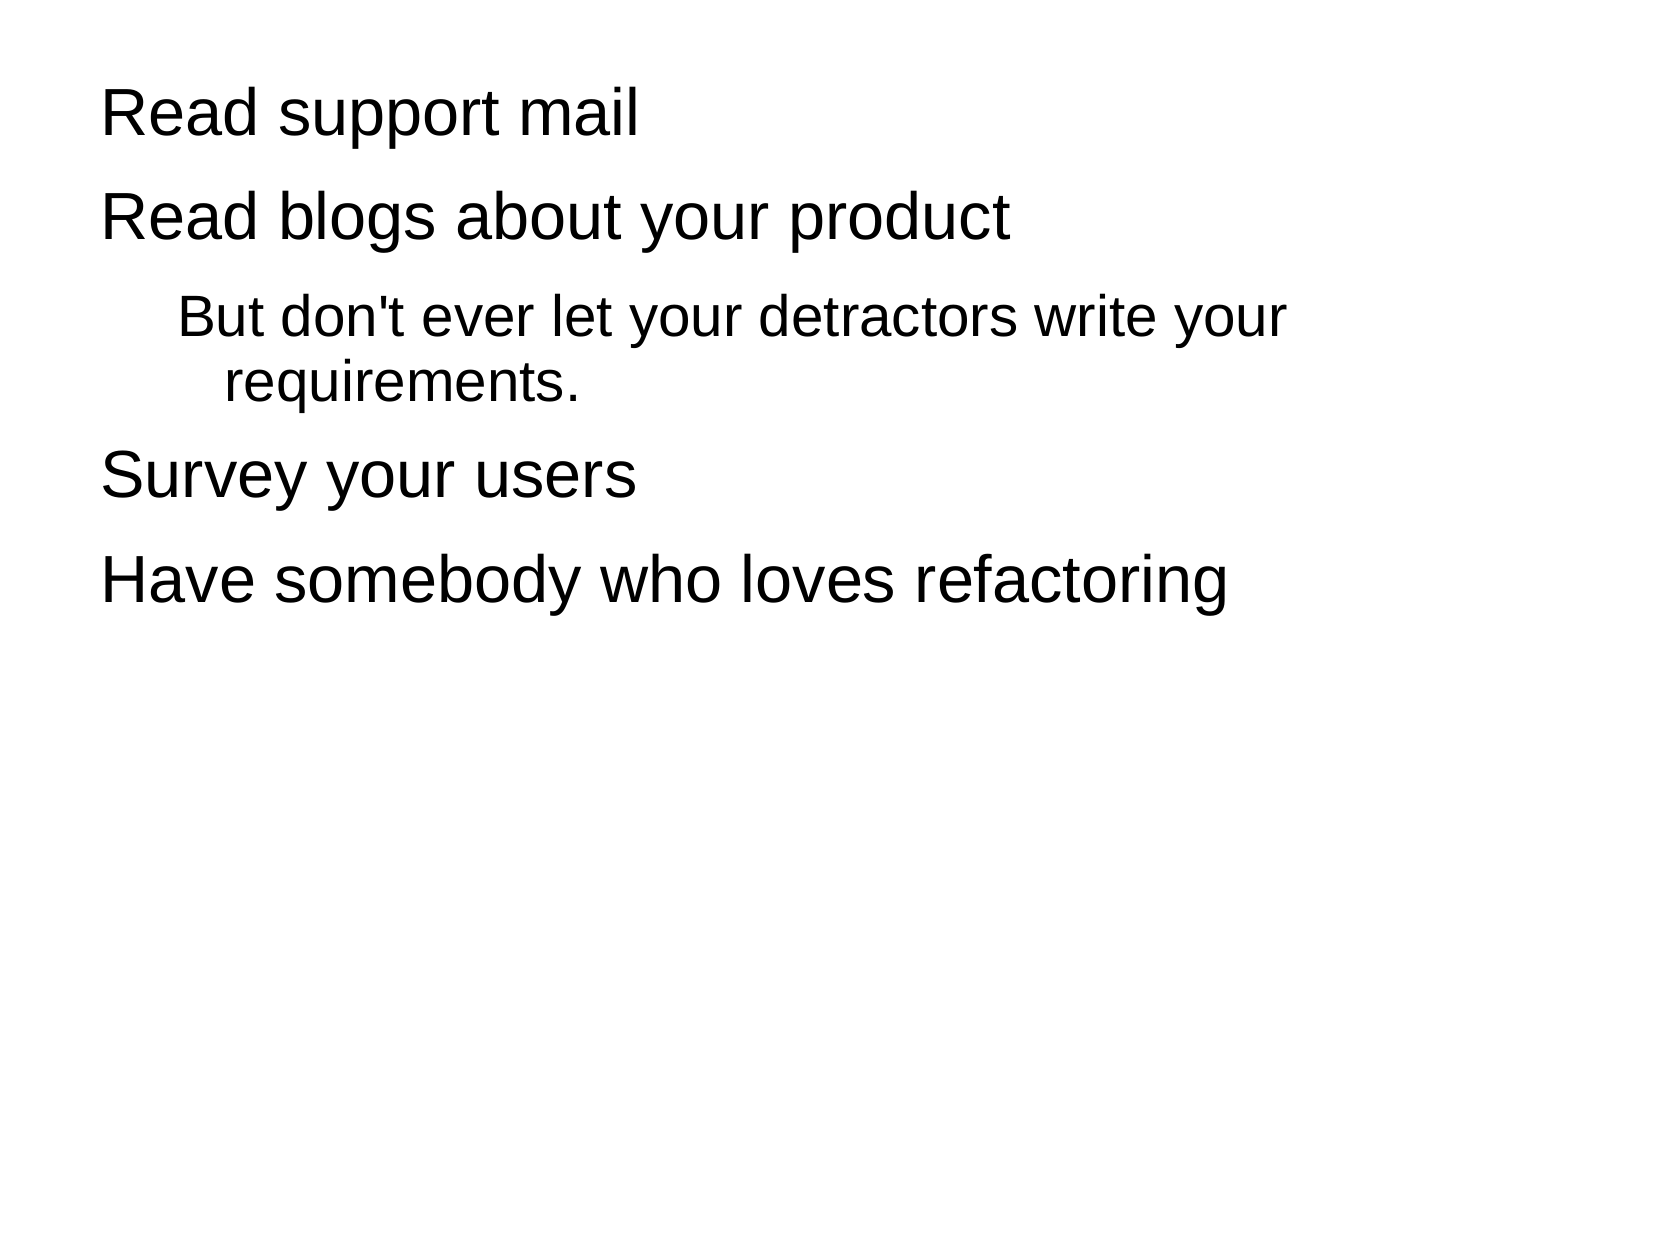

# Read support mail
Read blogs about your product
But don't ever let your detractors write your requirements.
Survey your users
Have somebody who loves refactoring